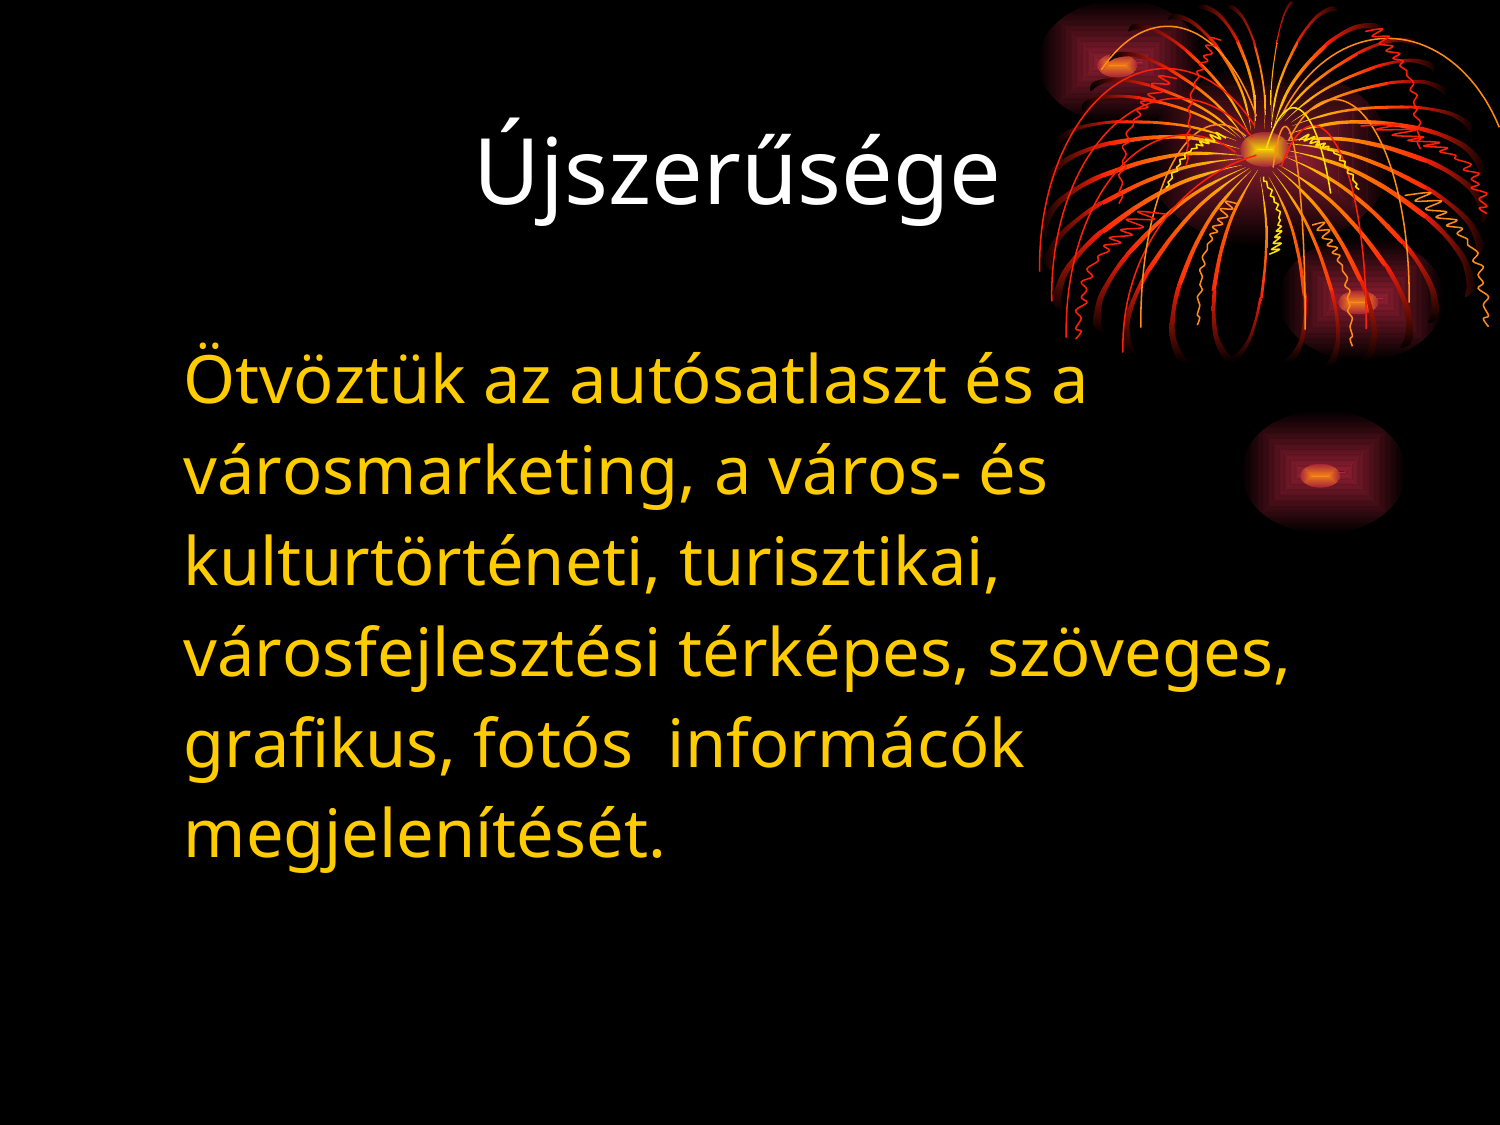

# Újszerűsége
	Ötvöztük az autósatlaszt és a városmarketing, a város- és kulturtörténeti, turisztikai, városfejlesztési térképes, szöveges, grafikus, fotós informácók megjelenítését.